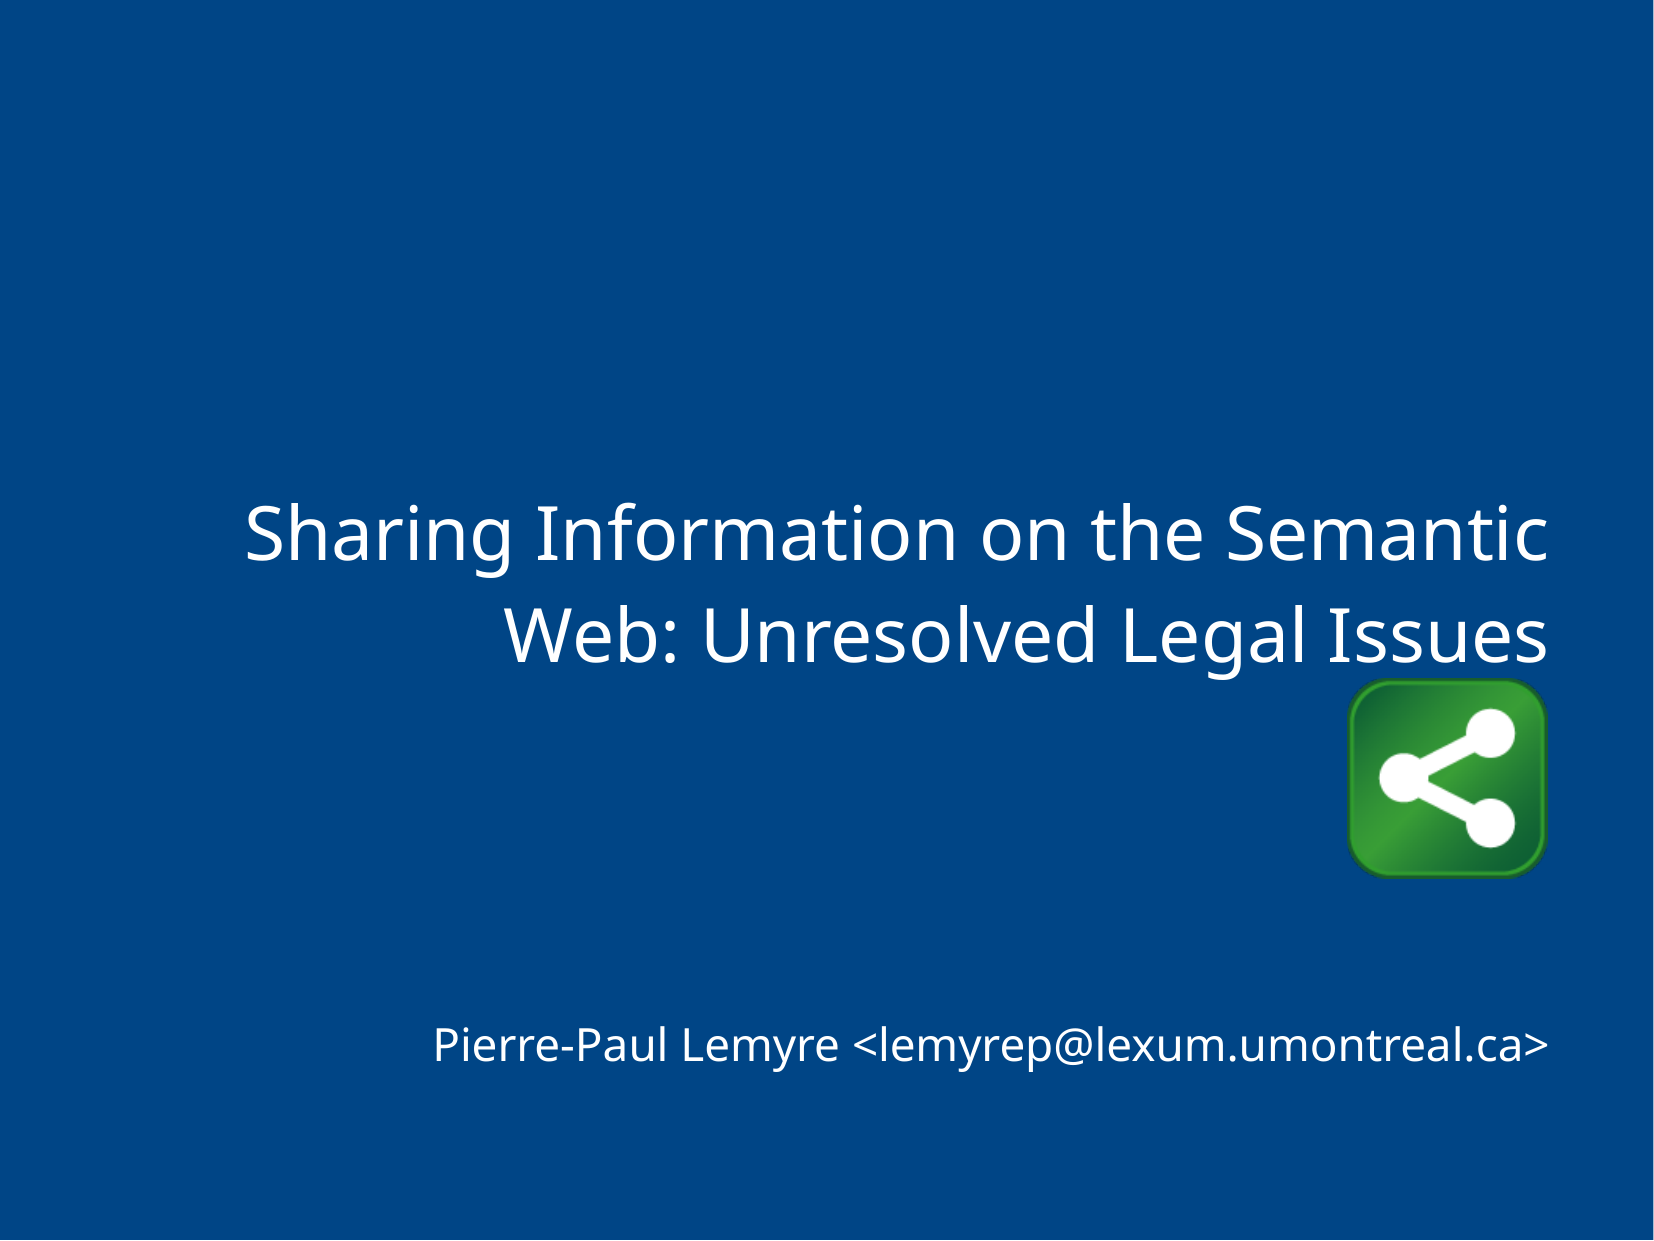

Sharing Information on the Semantic Web: Unresolved Legal Issues
Pierre-Paul Lemyre <lemyrep@lexum.umontreal.ca>